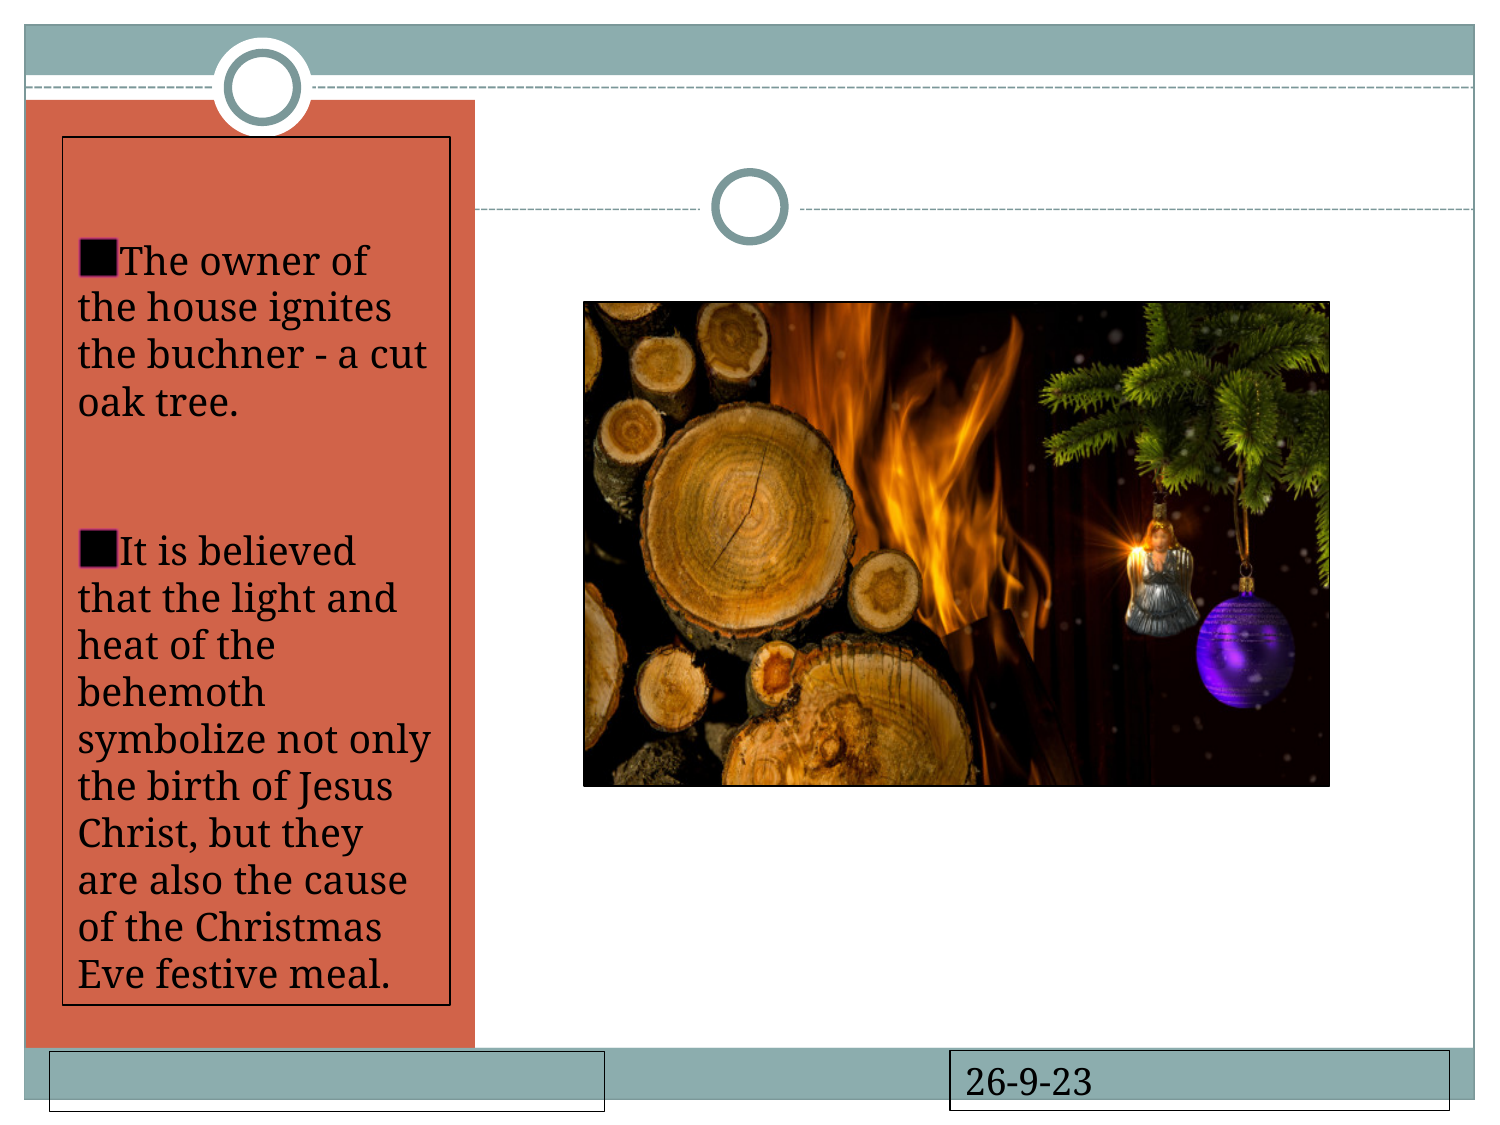

# The owner of the house ignites the buchner - a cut oak tree.
It is believed that the light and heat of the behemoth symbolize not only the birth of Jesus Christ, but they are also the cause of the Christmas Eve festive meal.
26-8-21